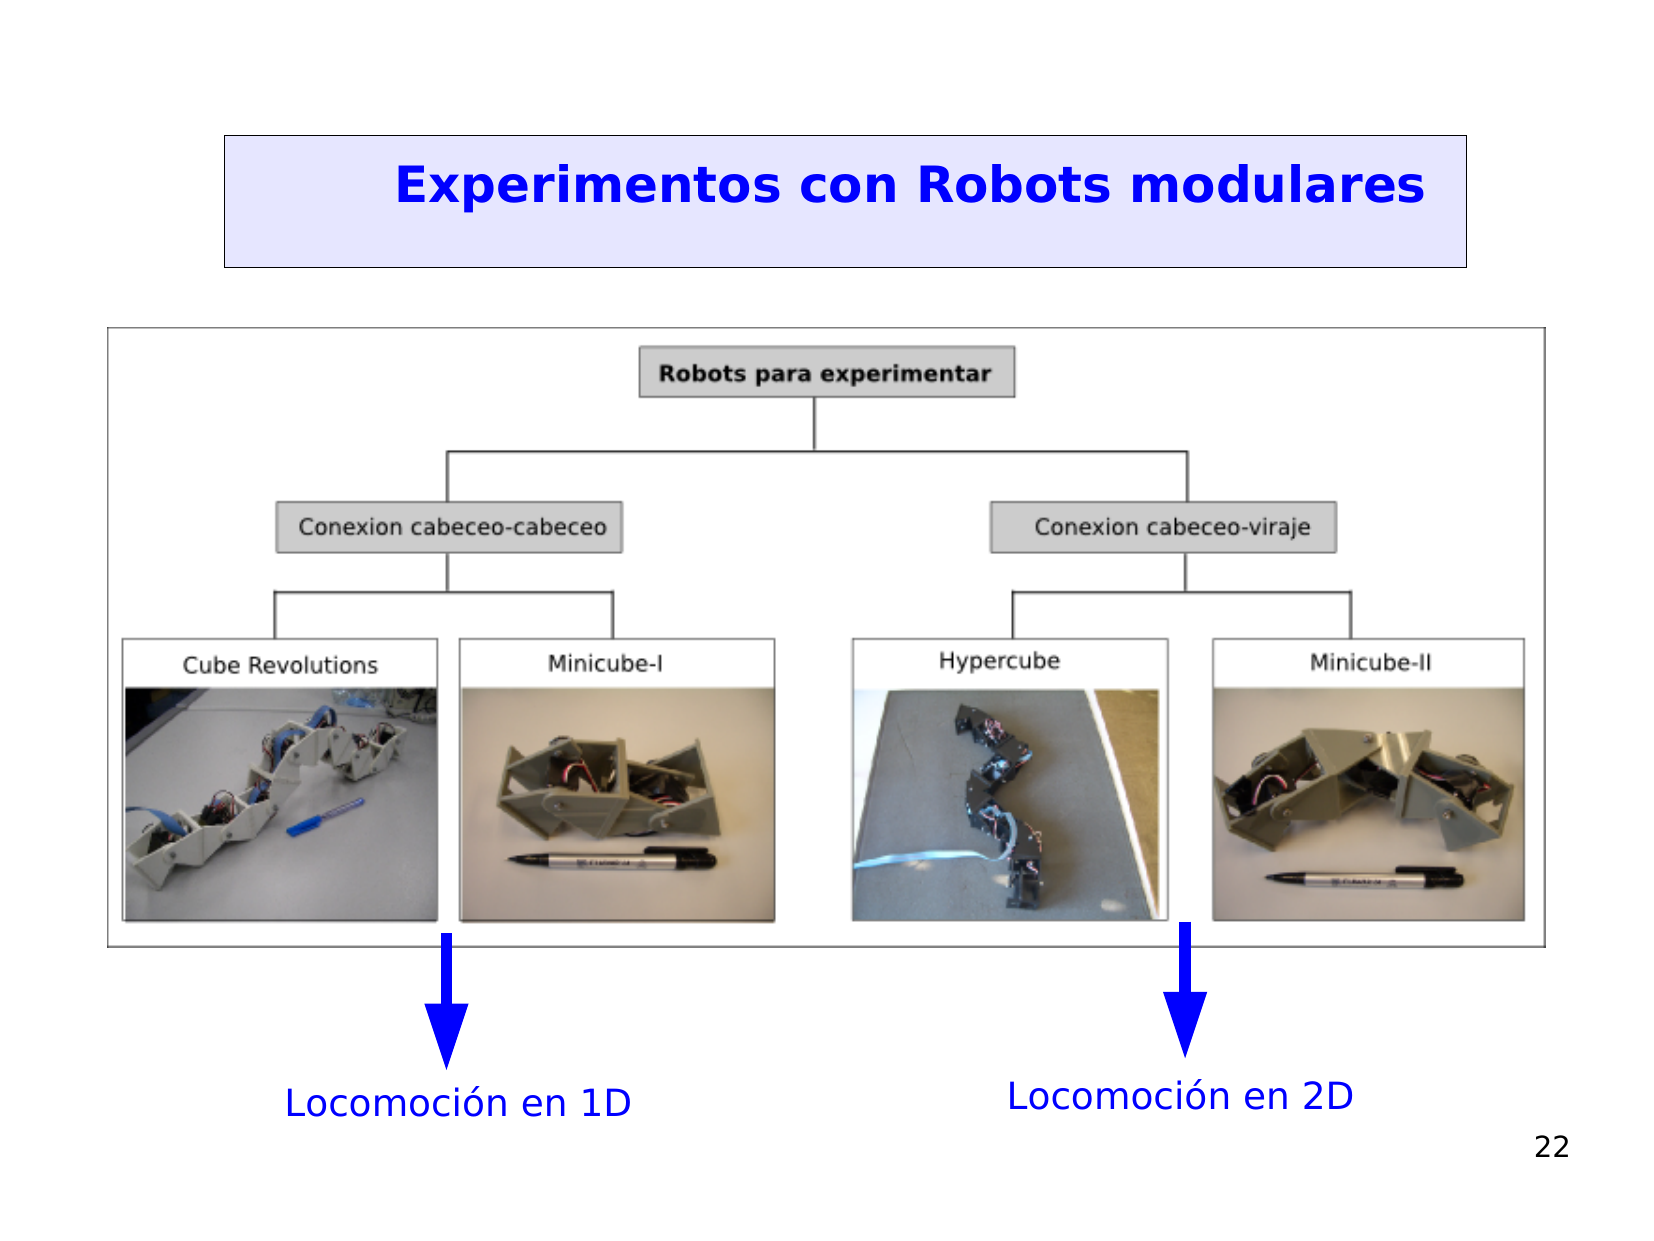

Experimentos con Robots modulares
Locomoción en 2D
Locomoción en 1D
22